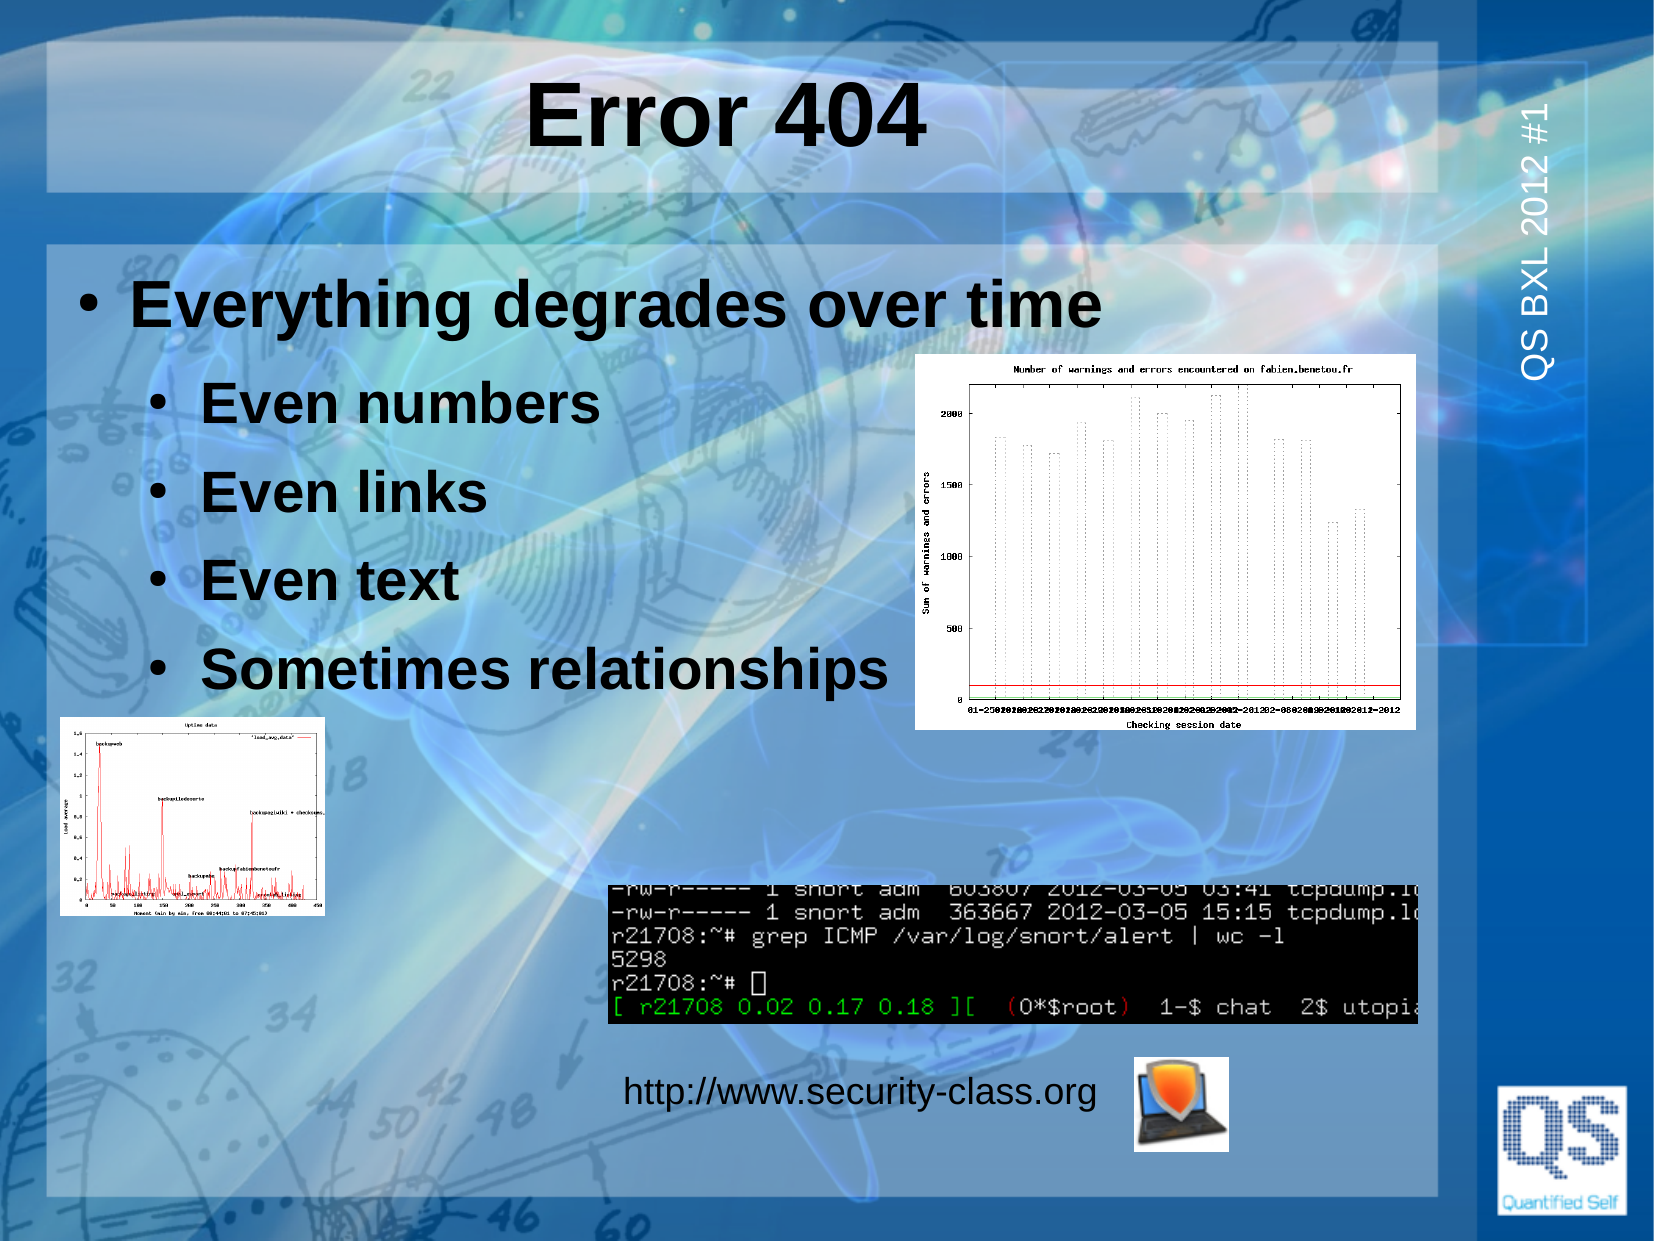

# Error 404
Everything degrades over time
Even numbers
Even links
Even text
Sometimes relationships
http://www.security-class.org